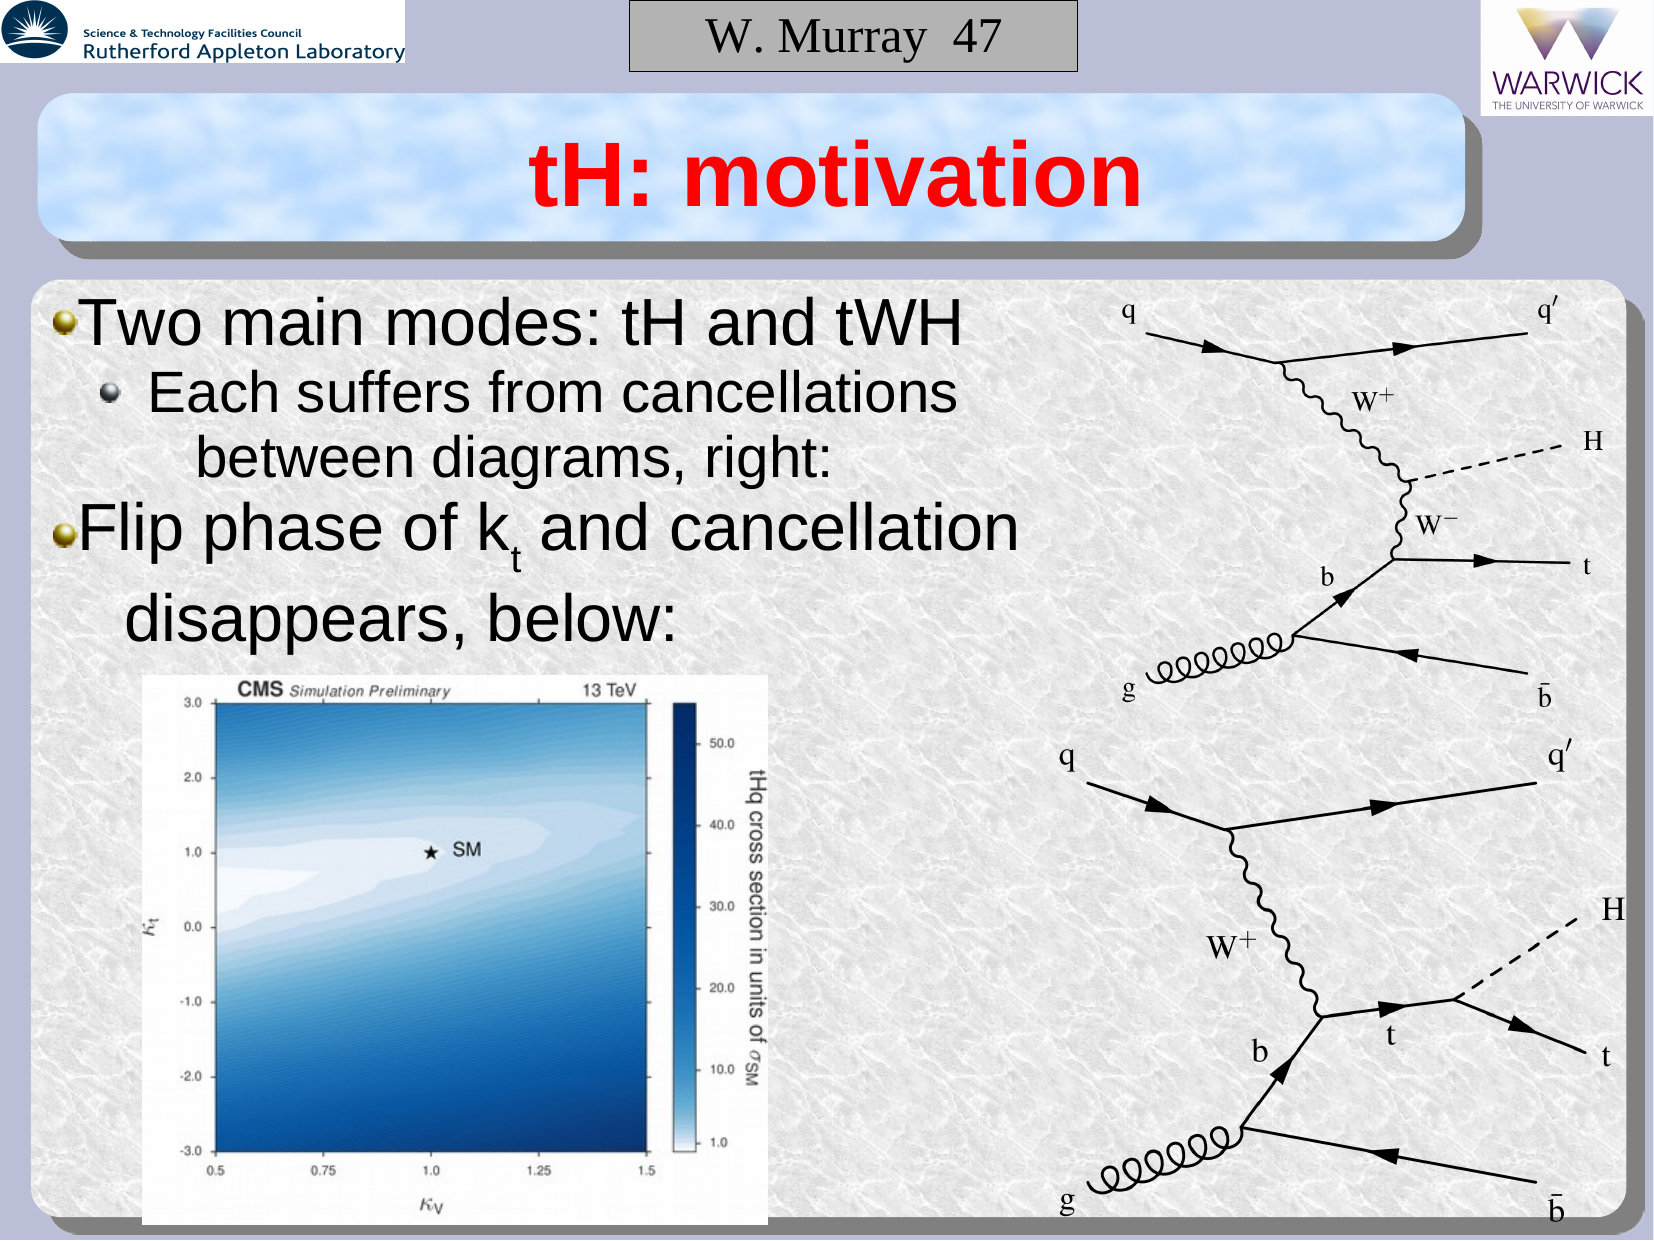

# tH: motivation
Two main modes: tH and tWH
Each suffers from cancellations between diagrams, right:
Flip phase of kt and cancellation disappears, below: